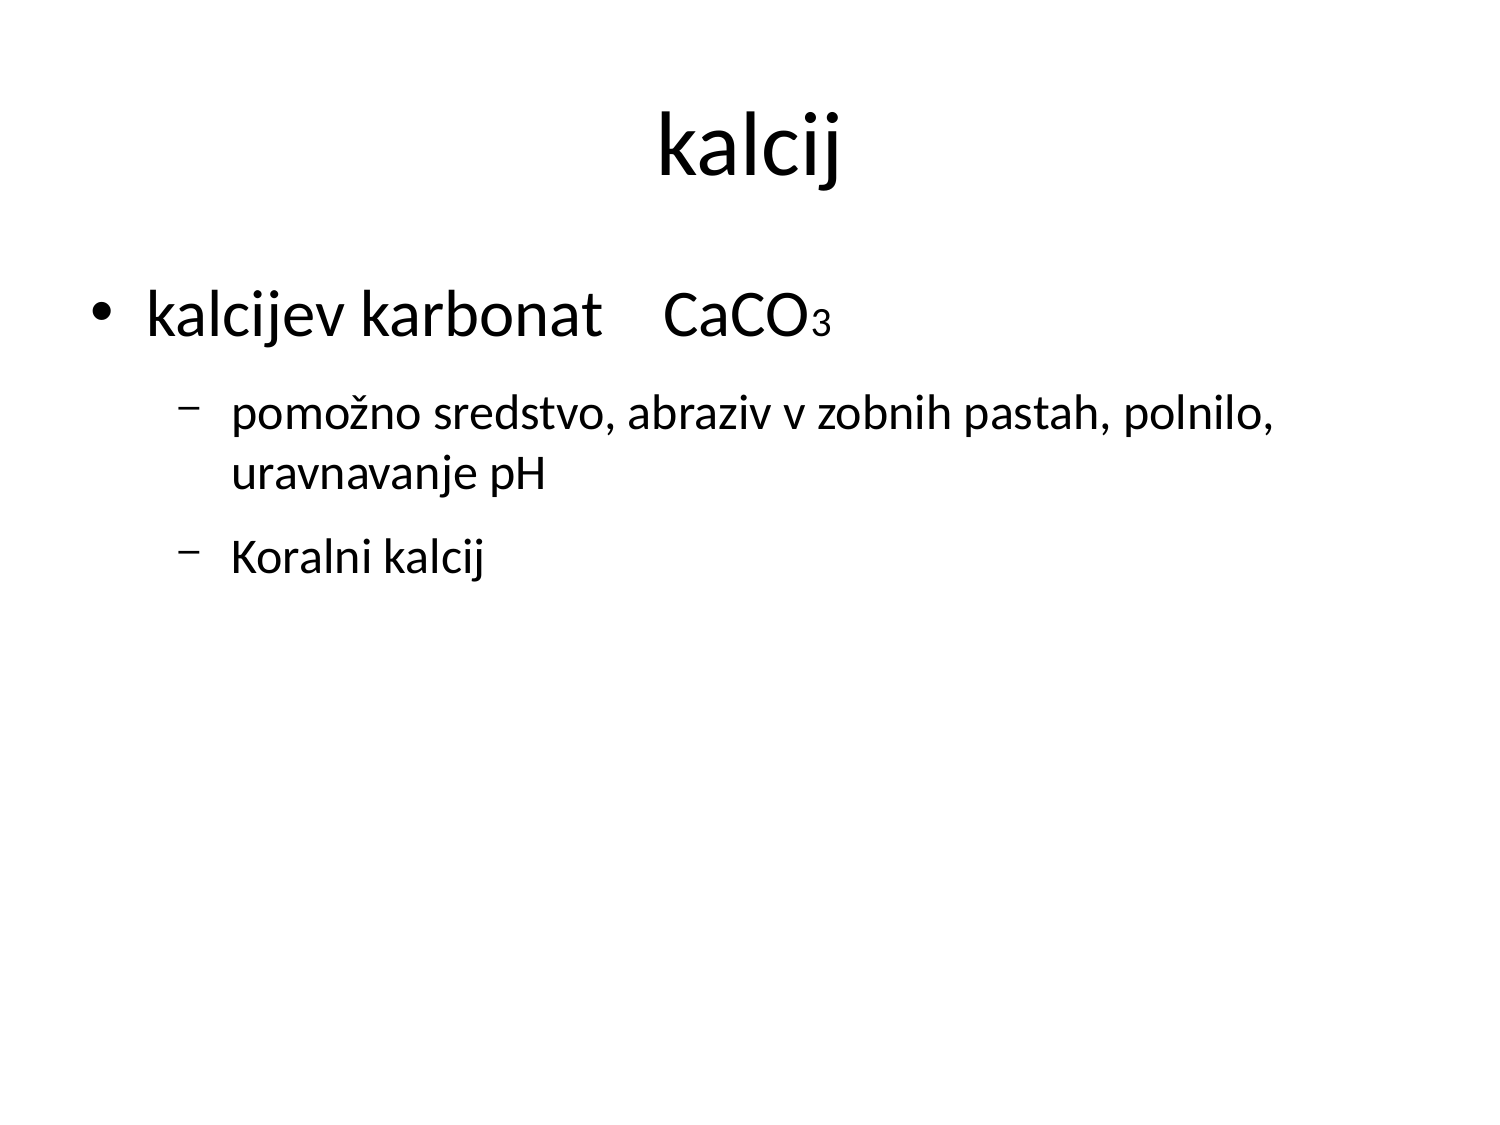

# kalcij
kalcijev karbonat CaCO3
pomožno sredstvo, abraziv v zobnih pastah, polnilo, uravnavanje pH
Koralni kalcij